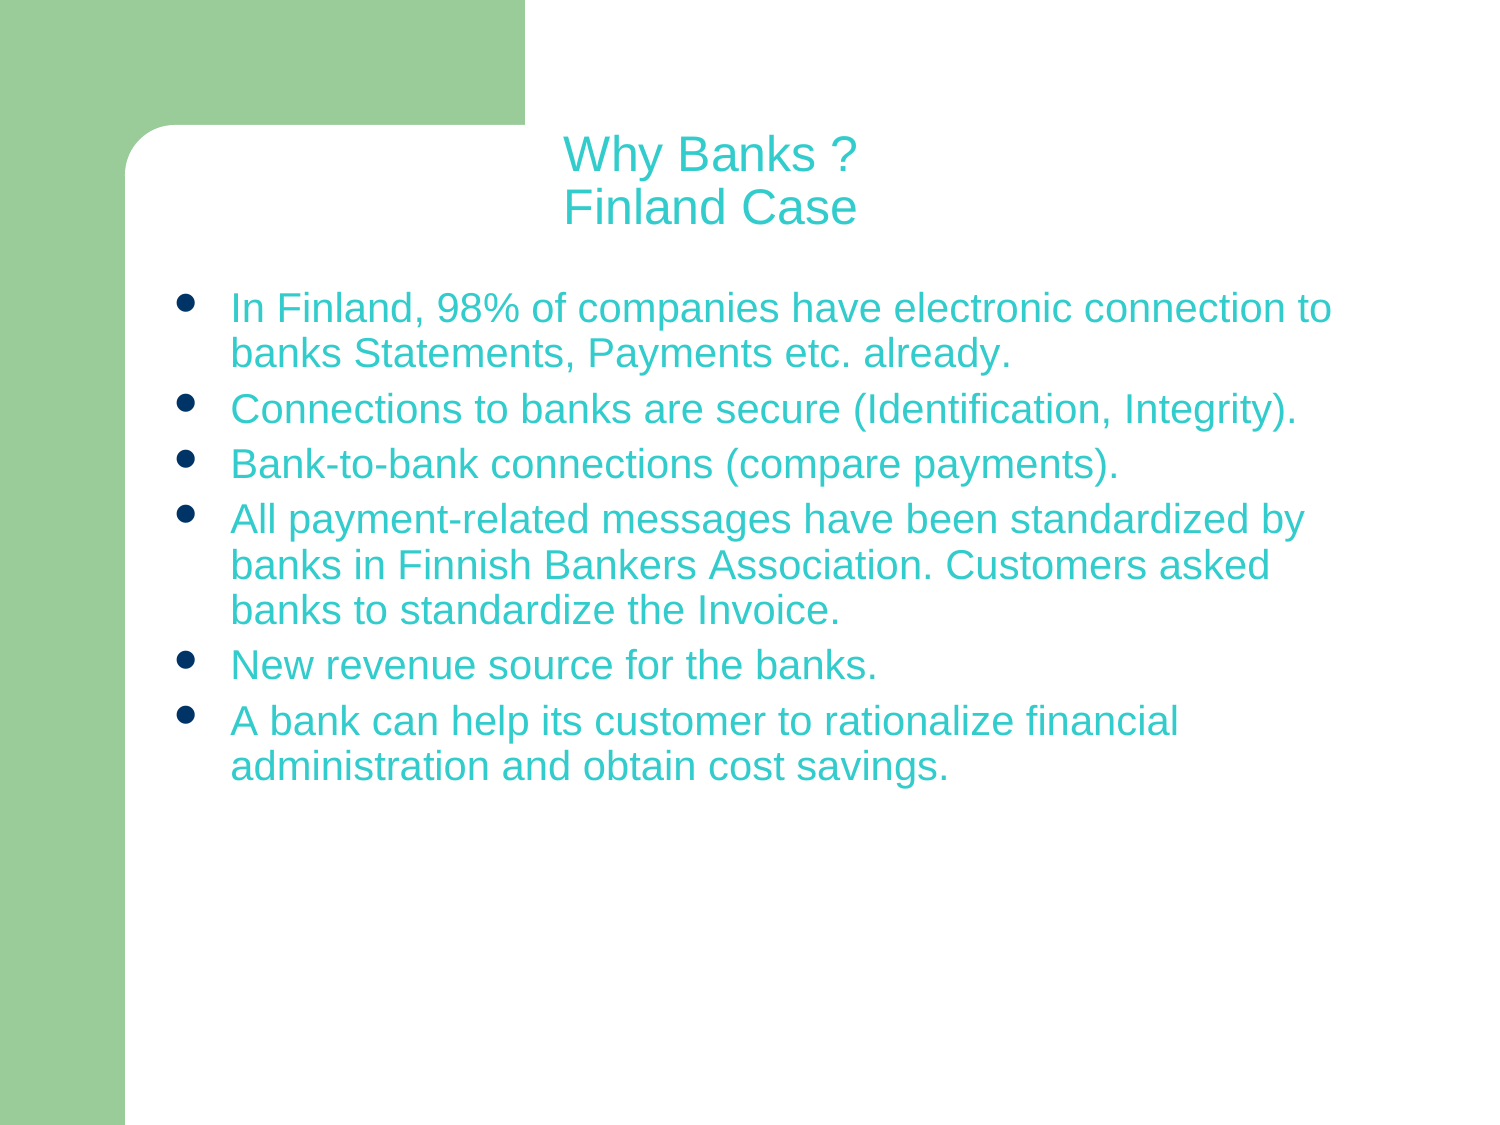

# Why Banks ? Finland Case
In Finland, 98% of companies have electronic connection to banks Statements, Payments etc. already.
Connections to banks are secure (Identification, Integrity).
Bank-to-bank connections (compare payments).
All payment-related messages have been standardized by banks in Finnish Bankers Association. Customers asked banks to standardize the Invoice.
New revenue source for the banks.
A bank can help its customer to rationalize financial administration and obtain cost savings.